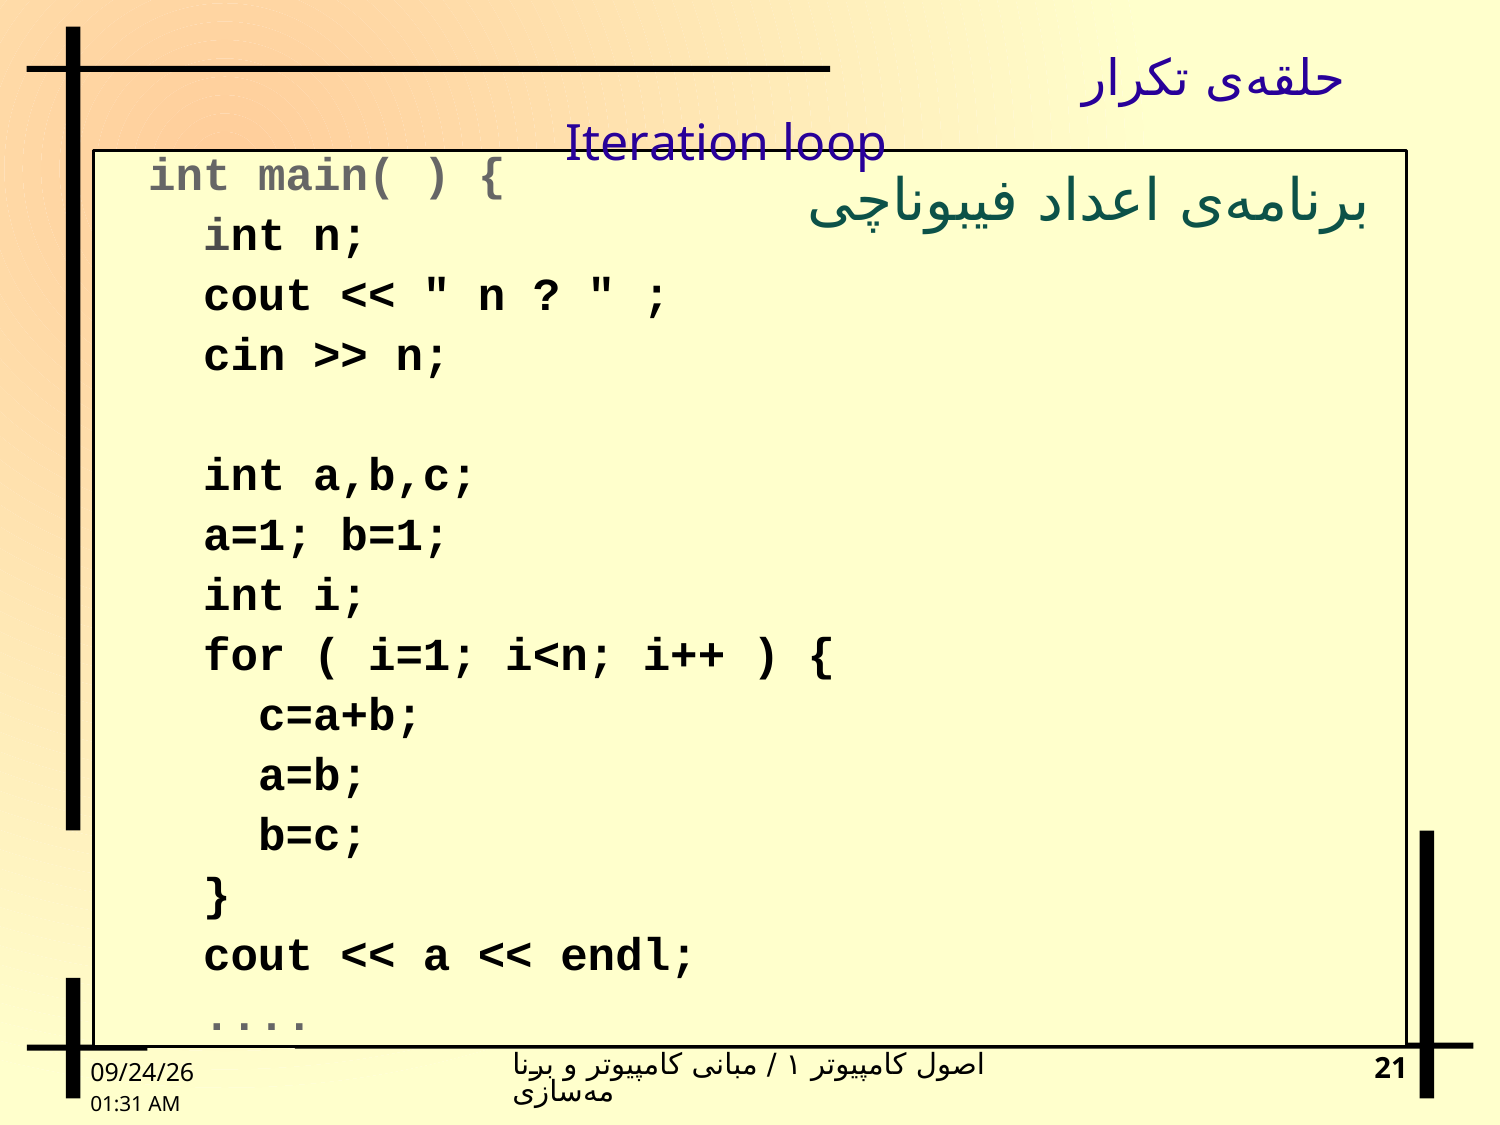

حلقه‌ی تکرار Iteration loop
# int main( ) {
 int n;
 cout << " n ? " ;
 cin >> n;
 int a,b,c;
 a=1; b=1;
 int i;
 for ( i=1; i<n; i++ ) {
 c=a+b;
 a=b;
 b=c;
 }
 cout << a << endl;
 ....
برنامه‌ی اعداد فیبوناچی
اصول کامپیوتر ۱ / مبانی کامپیوتر و برنامه‌سازی
21